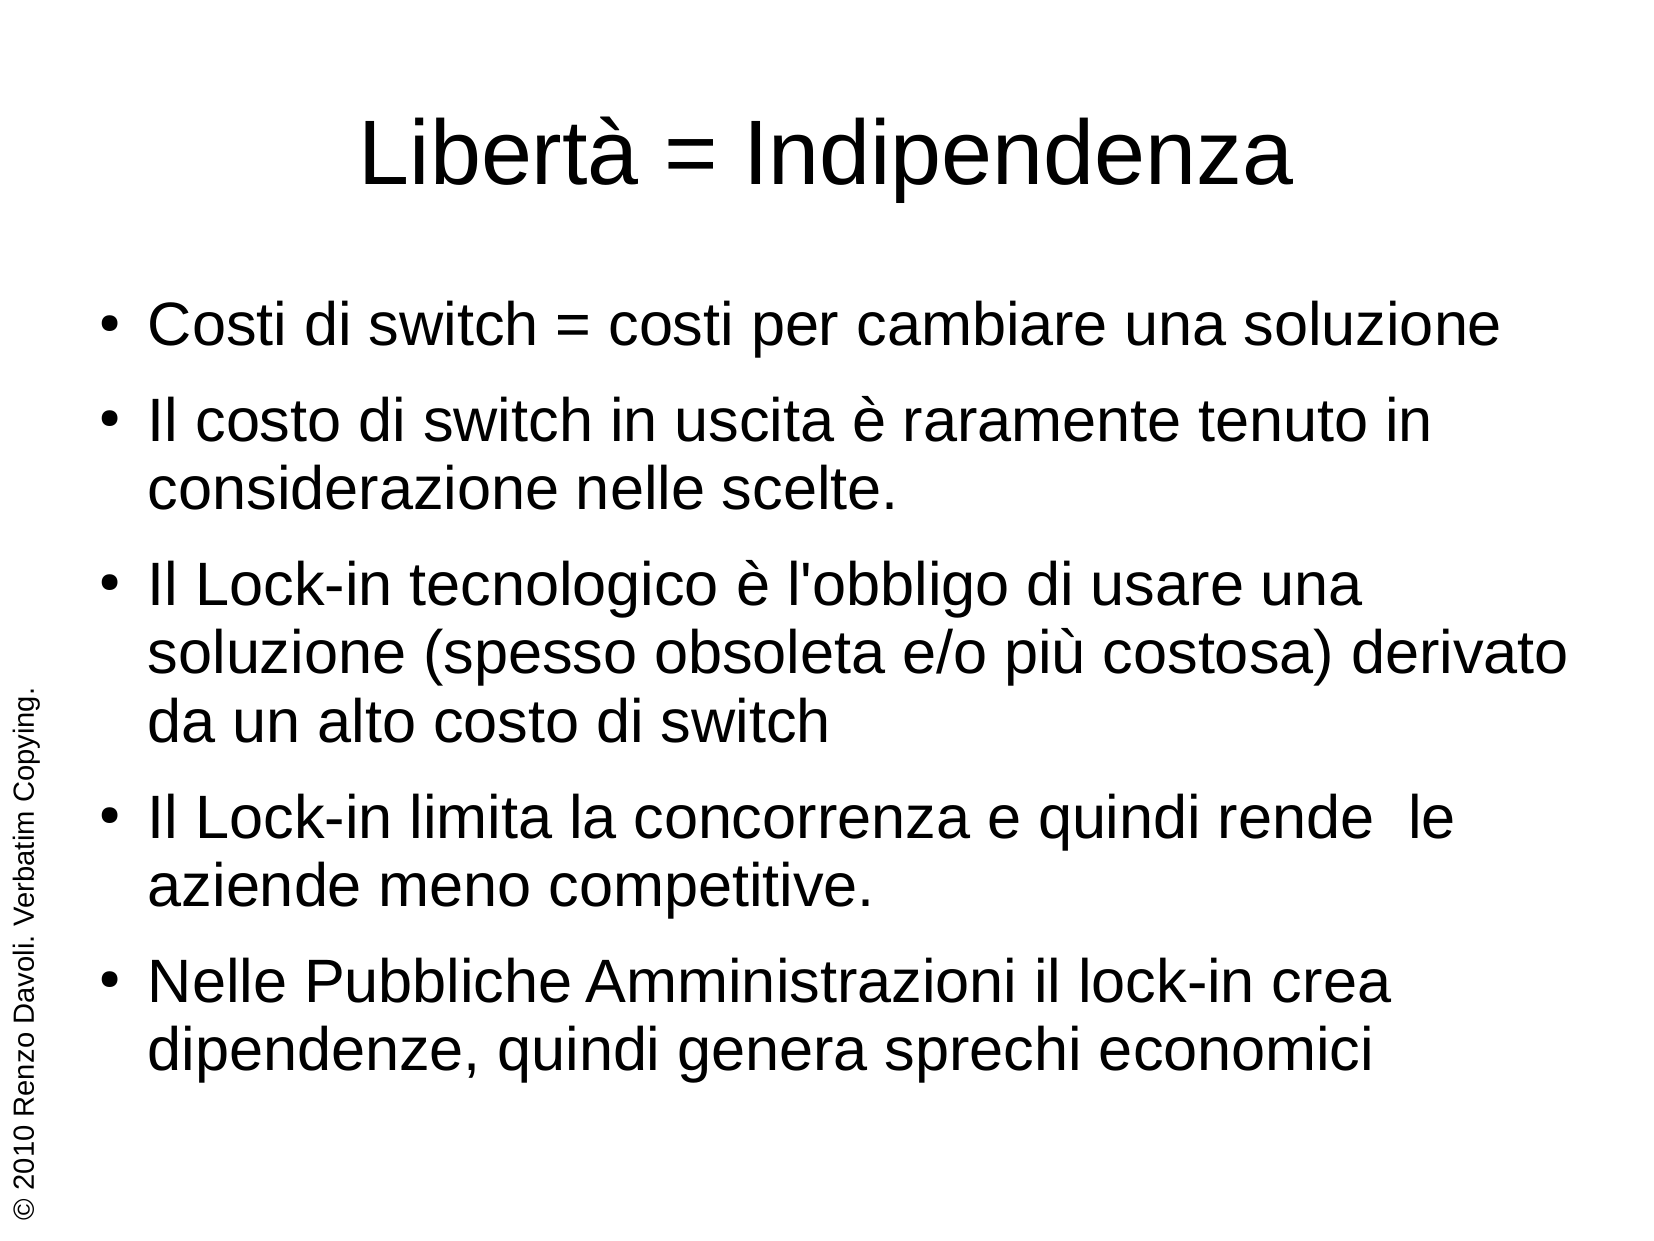

# Libertà = Indipendenza
Costi di switch = costi per cambiare una soluzione
Il costo di switch in uscita è raramente tenuto in considerazione nelle scelte.
Il Lock-in tecnologico è l'obbligo di usare una soluzione (spesso obsoleta e/o più costosa) derivato da un alto costo di switch
Il Lock-in limita la concorrenza e quindi rende le aziende meno competitive.
Nelle Pubbliche Amministrazioni il lock-in crea dipendenze, quindi genera sprechi economici